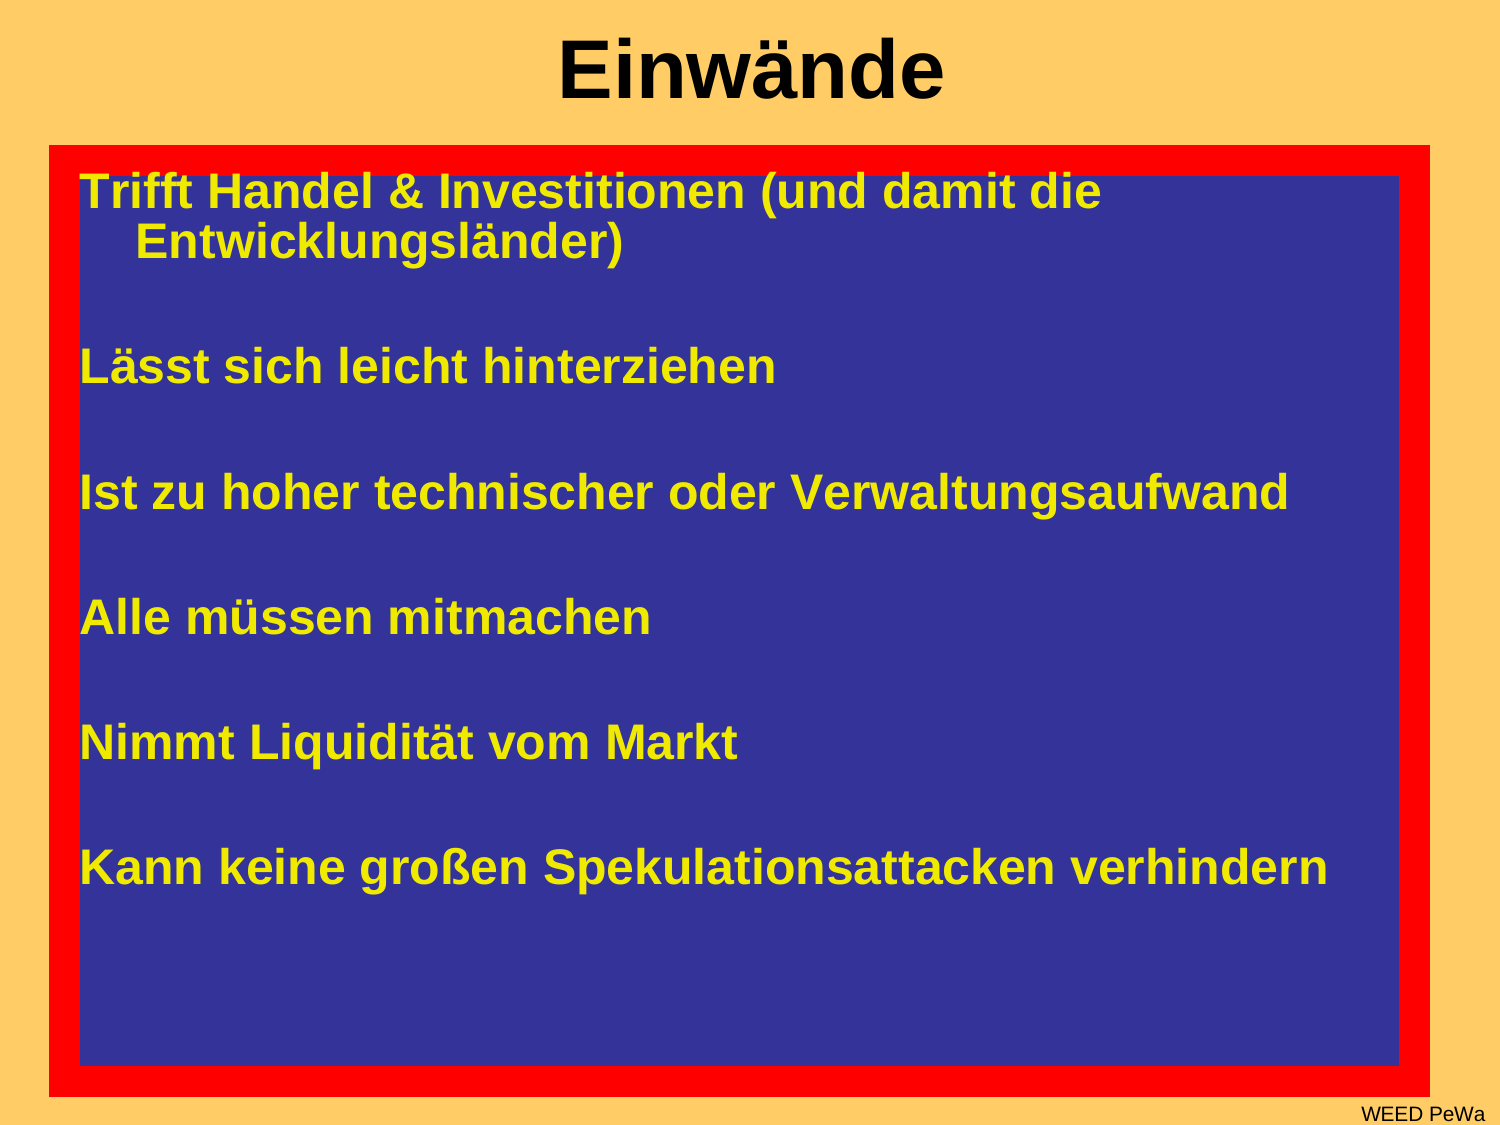

# Einwände
Trifft Handel & Investitionen (und damit die Entwicklungsländer)
Lässt sich leicht hinterziehen
Ist zu hoher technischer oder Verwaltungsaufwand
Alle müssen mitmachen
Nimmt Liquidität vom Markt
Kann keine großen Spekulationsattacken verhindern
WEED PeWa